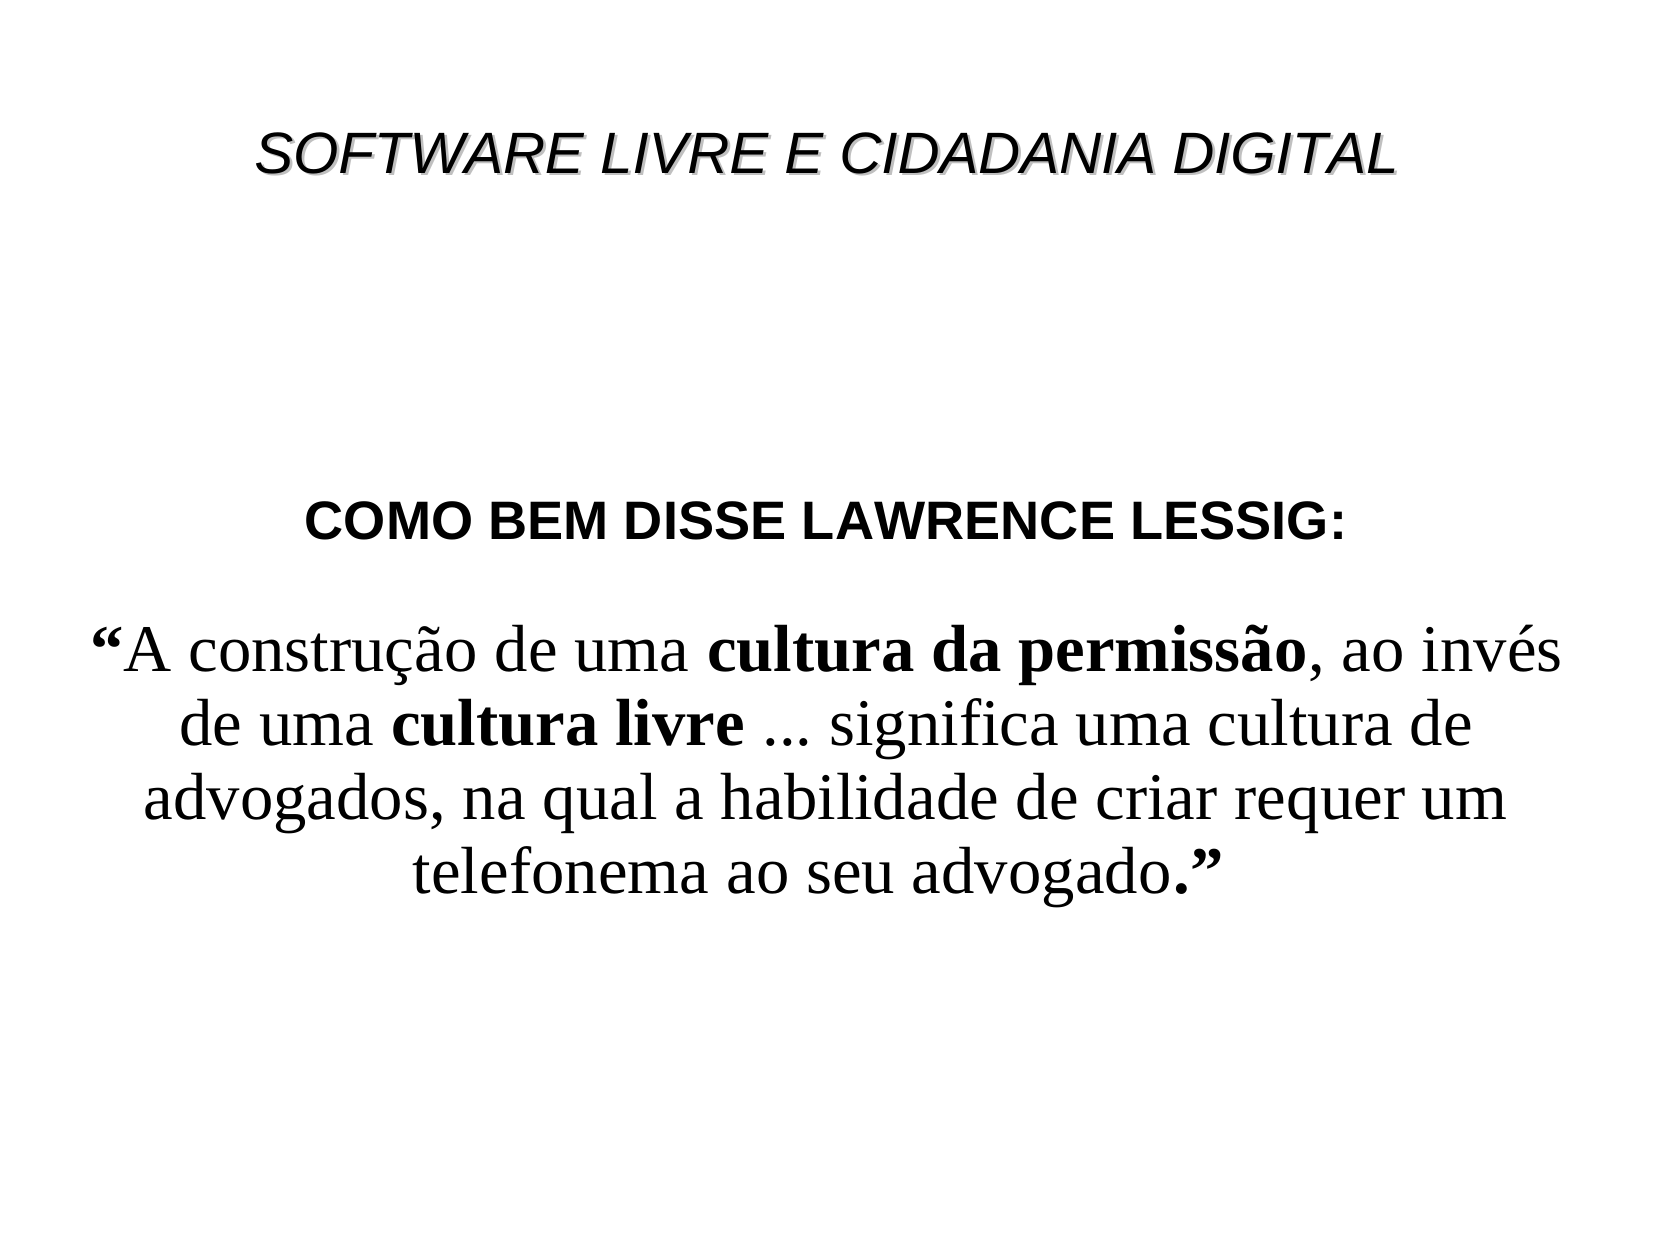

# SOFTWARE LIVRE E CIDADANIA DIGITAL
COMO BEM DISSE LAWRENCE LESSIG:
“A construção de uma cultura da permissão, ao invés de uma cultura livre ... significa uma cultura de advogados, na qual a habilidade de criar requer um telefonema ao seu advogado.”